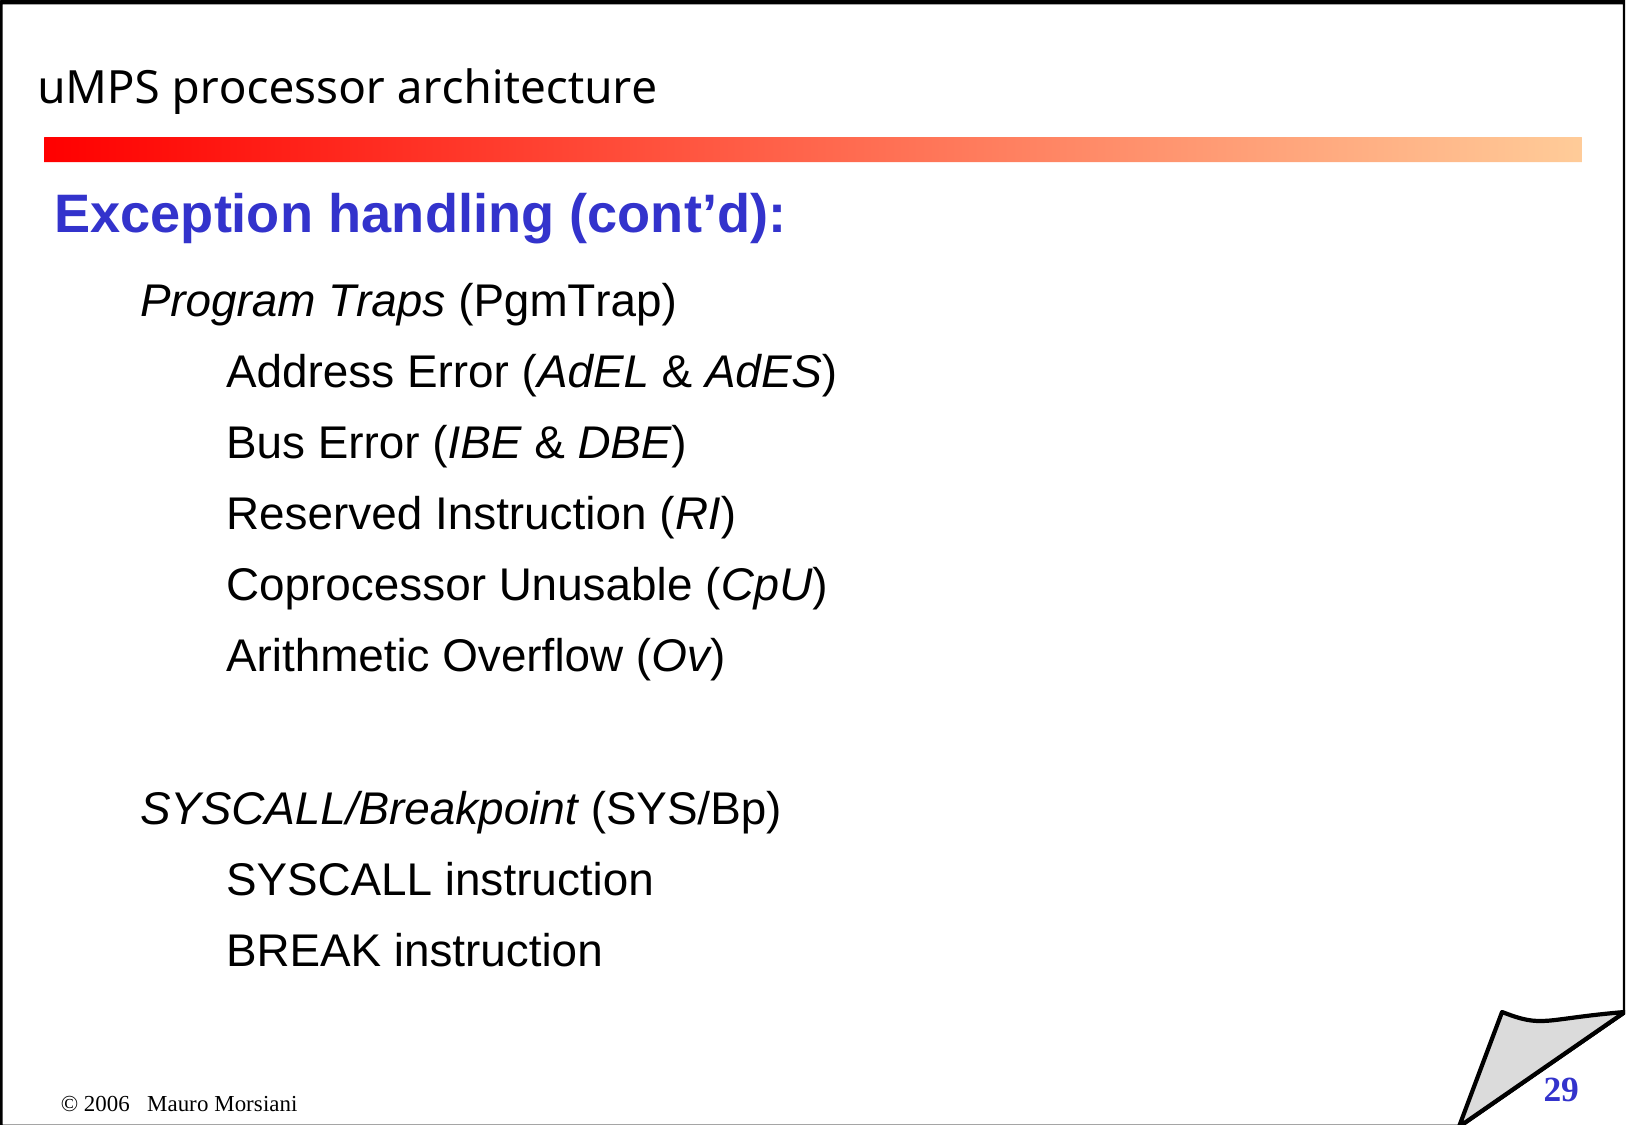

# uMPS processor architecture
Exception handling (cont’d):
Program Traps (PgmTrap)
Address Error (AdEL & AdES)
Bus Error (IBE & DBE)
Reserved Instruction (RI)
Coprocessor Unusable (CpU)
Arithmetic Overflow (Ov)
SYSCALL/Breakpoint (SYS/Bp)
SYSCALL instruction
BREAK instruction